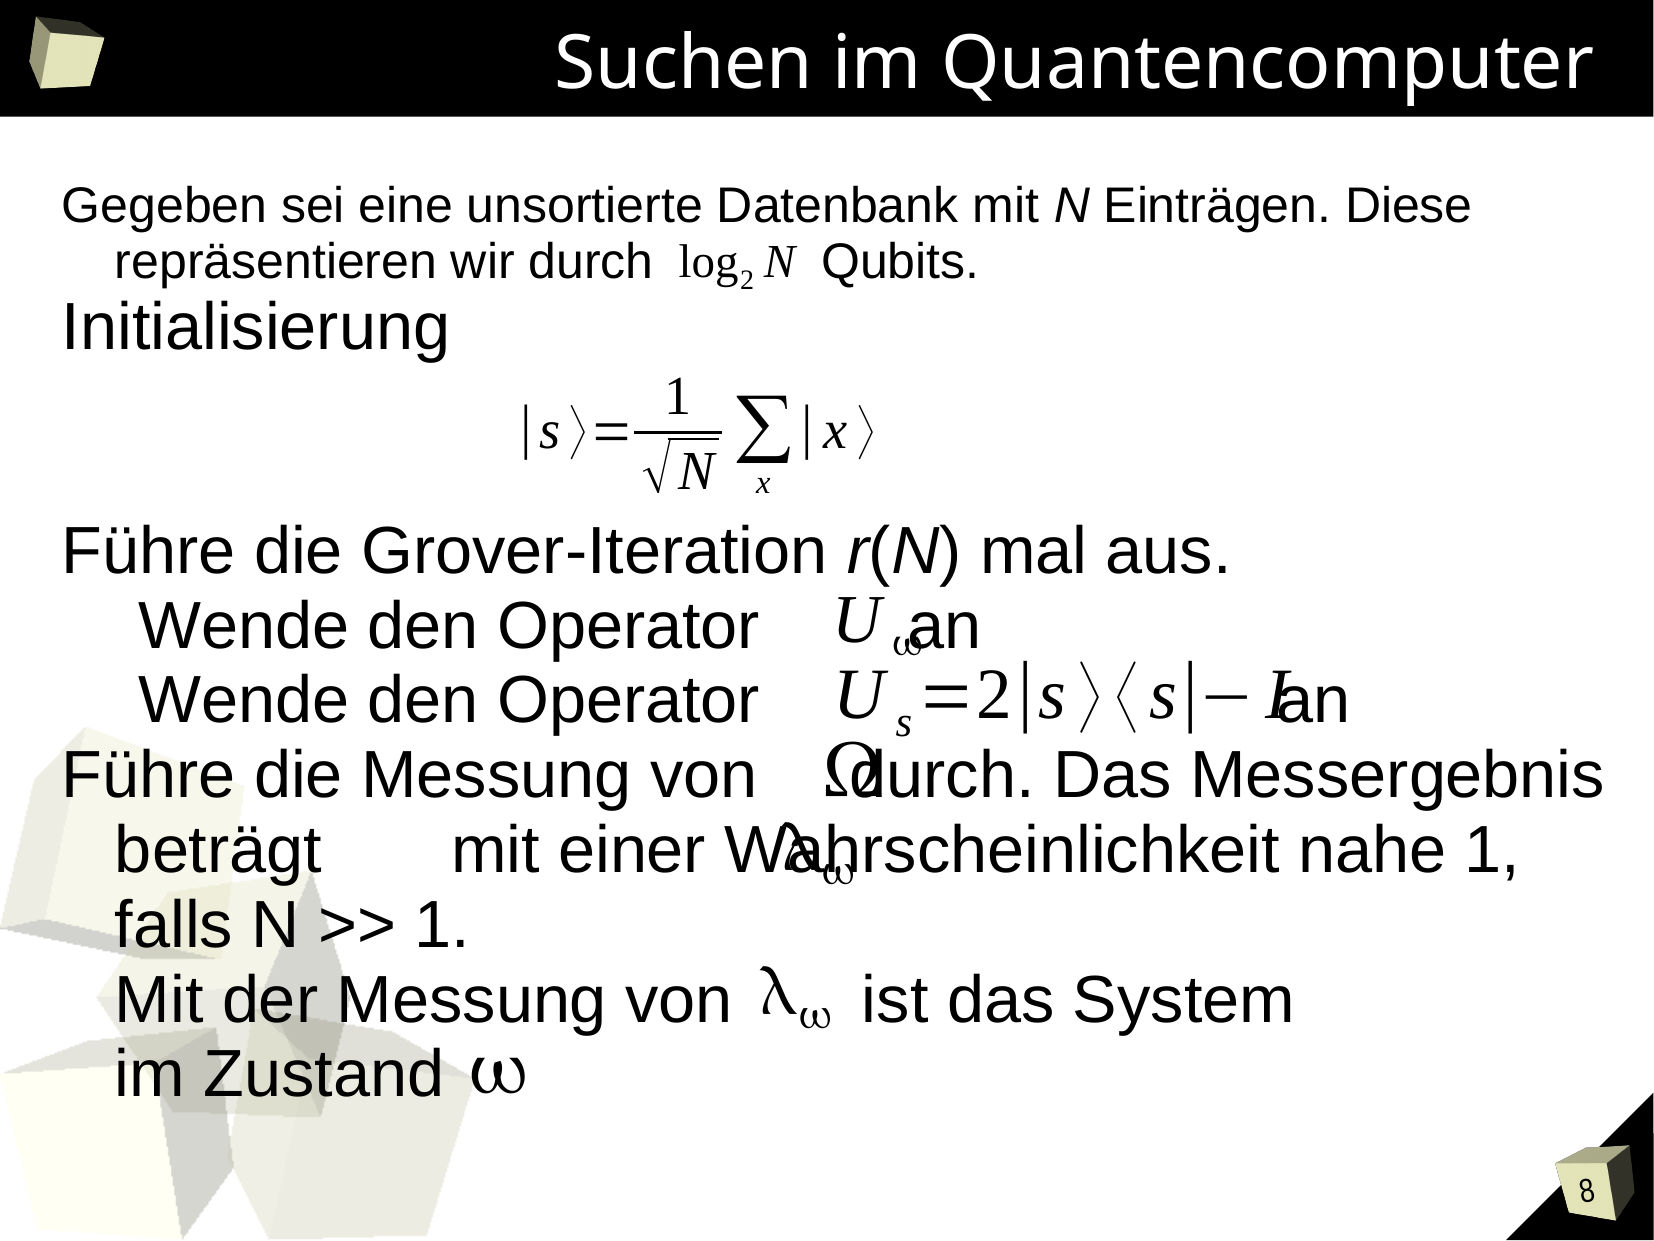

# Suchen im Quantencomputer
Gegeben sei eine unsortierte Datenbank mit N Einträgen. Diese repräsentieren wir durch Qubits.
Initialisierung
Führe die Grover-Iteration r(N) mal aus.
Wende den Operator an
Wende den Operator an
Führe die Messung von durch. Das Messergebnis beträgt mit einer Wahrscheinlichkeit nahe 1, falls N >> 1.
Mit der Messung von ist das System
im Zustand